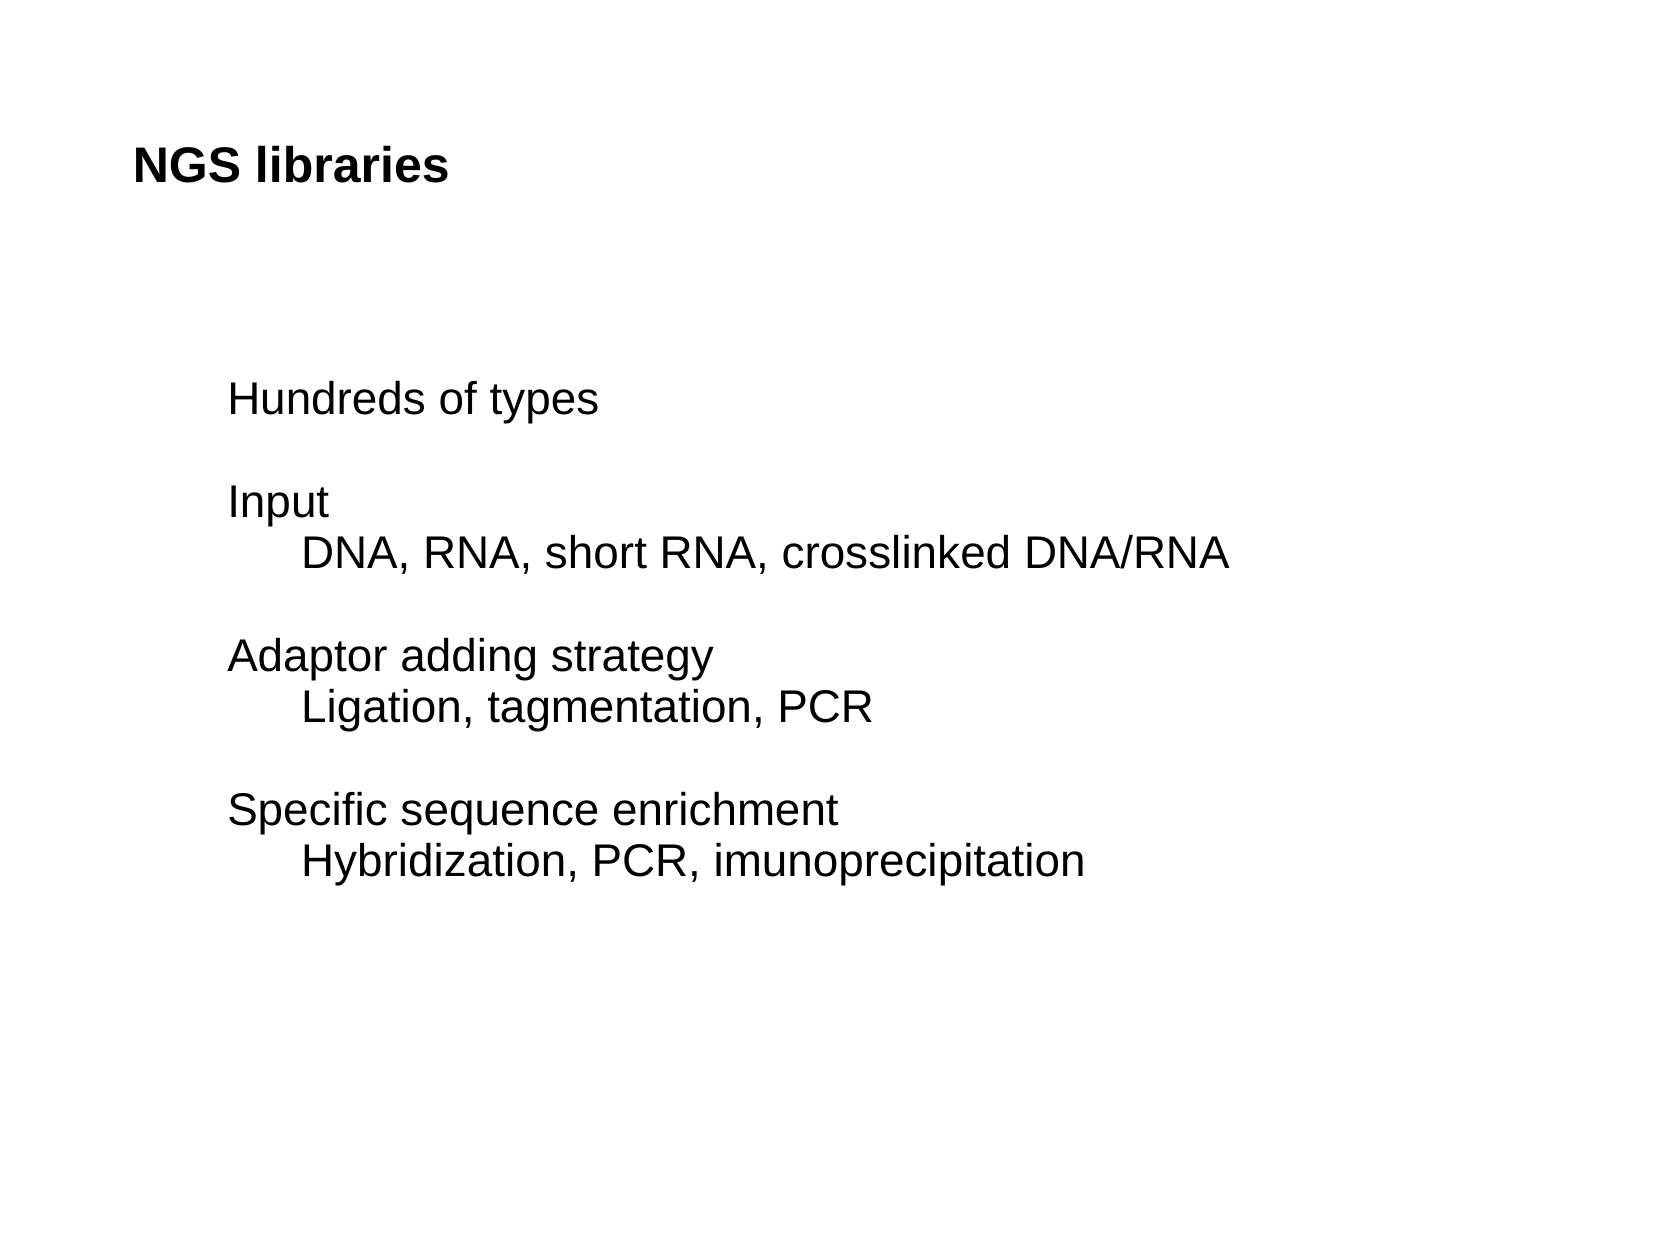

NGS libraries
Hundreds of types
Input
	DNA, RNA, short RNA, crosslinked DNA/RNA
Adaptor adding strategy
	Ligation, tagmentation, PCR
Specific sequence enrichment
	Hybridization, PCR, imunoprecipitation